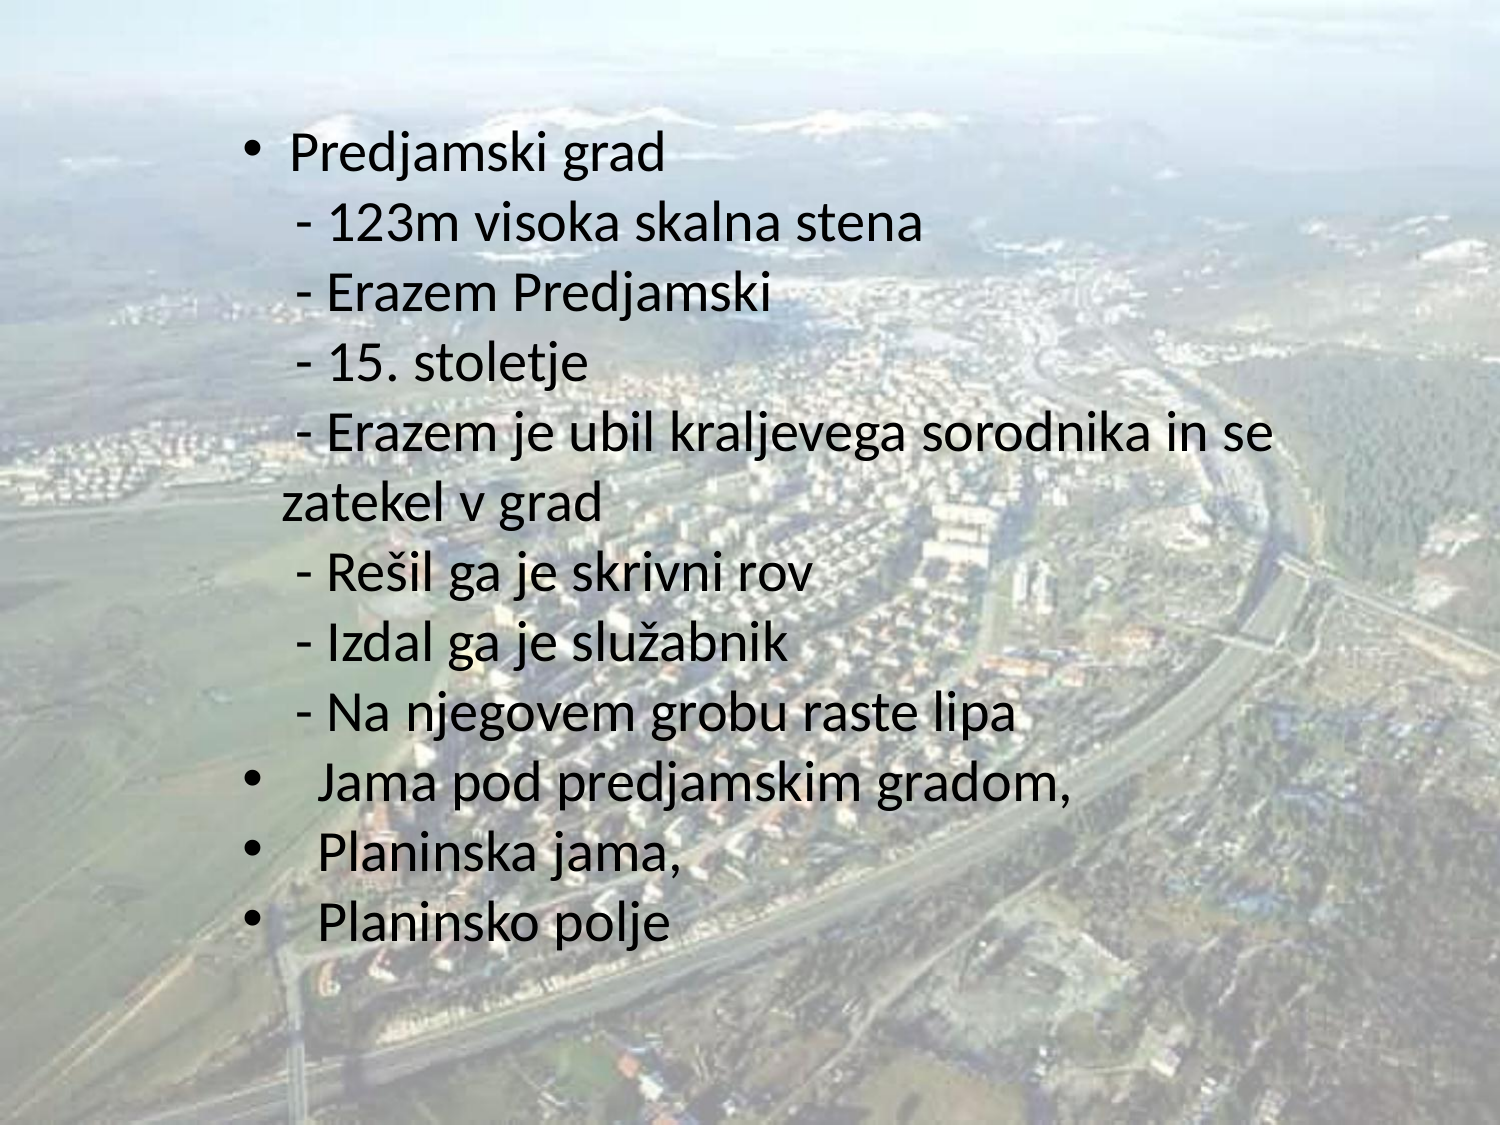

Predjamski grad
 - 123m visoka skalna stena
 - Erazem Predjamski
 - 15. stoletje
 - Erazem je ubil kraljevega sorodnika in se zatekel v grad
 - Rešil ga je skrivni rov
 - Izdal ga je služabnik
 - Na njegovem grobu raste lipa
Jama pod predjamskim gradom,
Planinska jama,
Planinsko polje